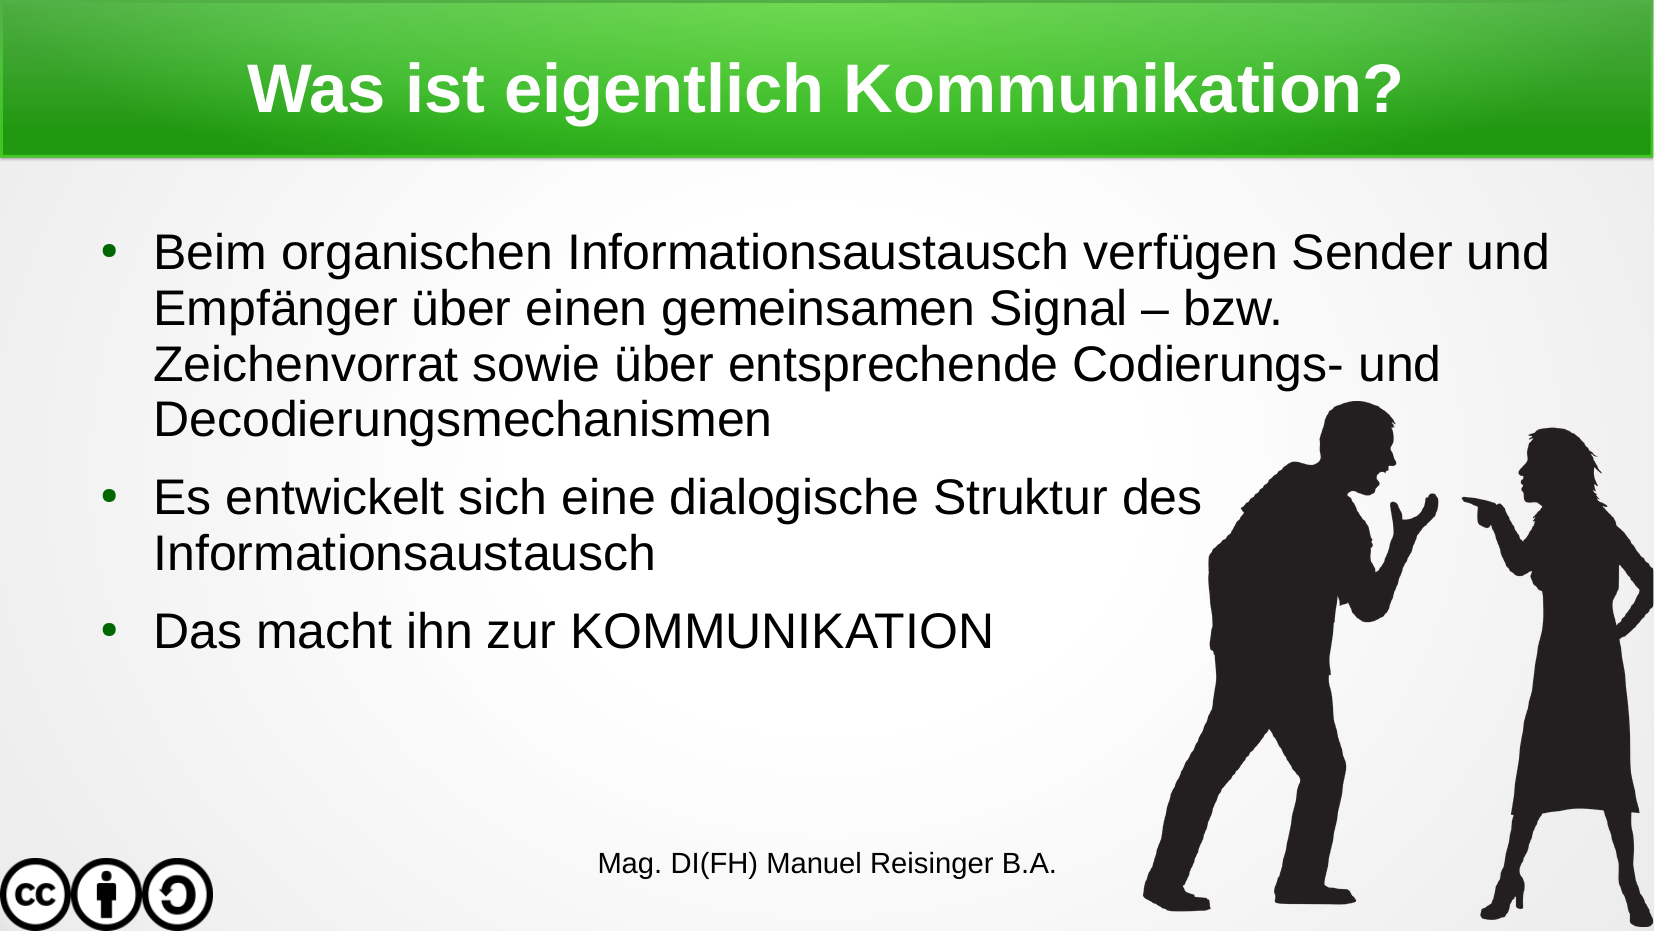

# Was ist eigentlich Kommunikation?
Beim organischen Informationsaustausch verfügen Sender und Empfänger über einen gemeinsamen Signal – bzw. Zeichenvorrat sowie über entsprechende Codierungs- und Decodierungsmechanismen
Es entwickelt sich eine dialogische Struktur des Informationsaustausch
Das macht ihn zur KOMMUNIKATION